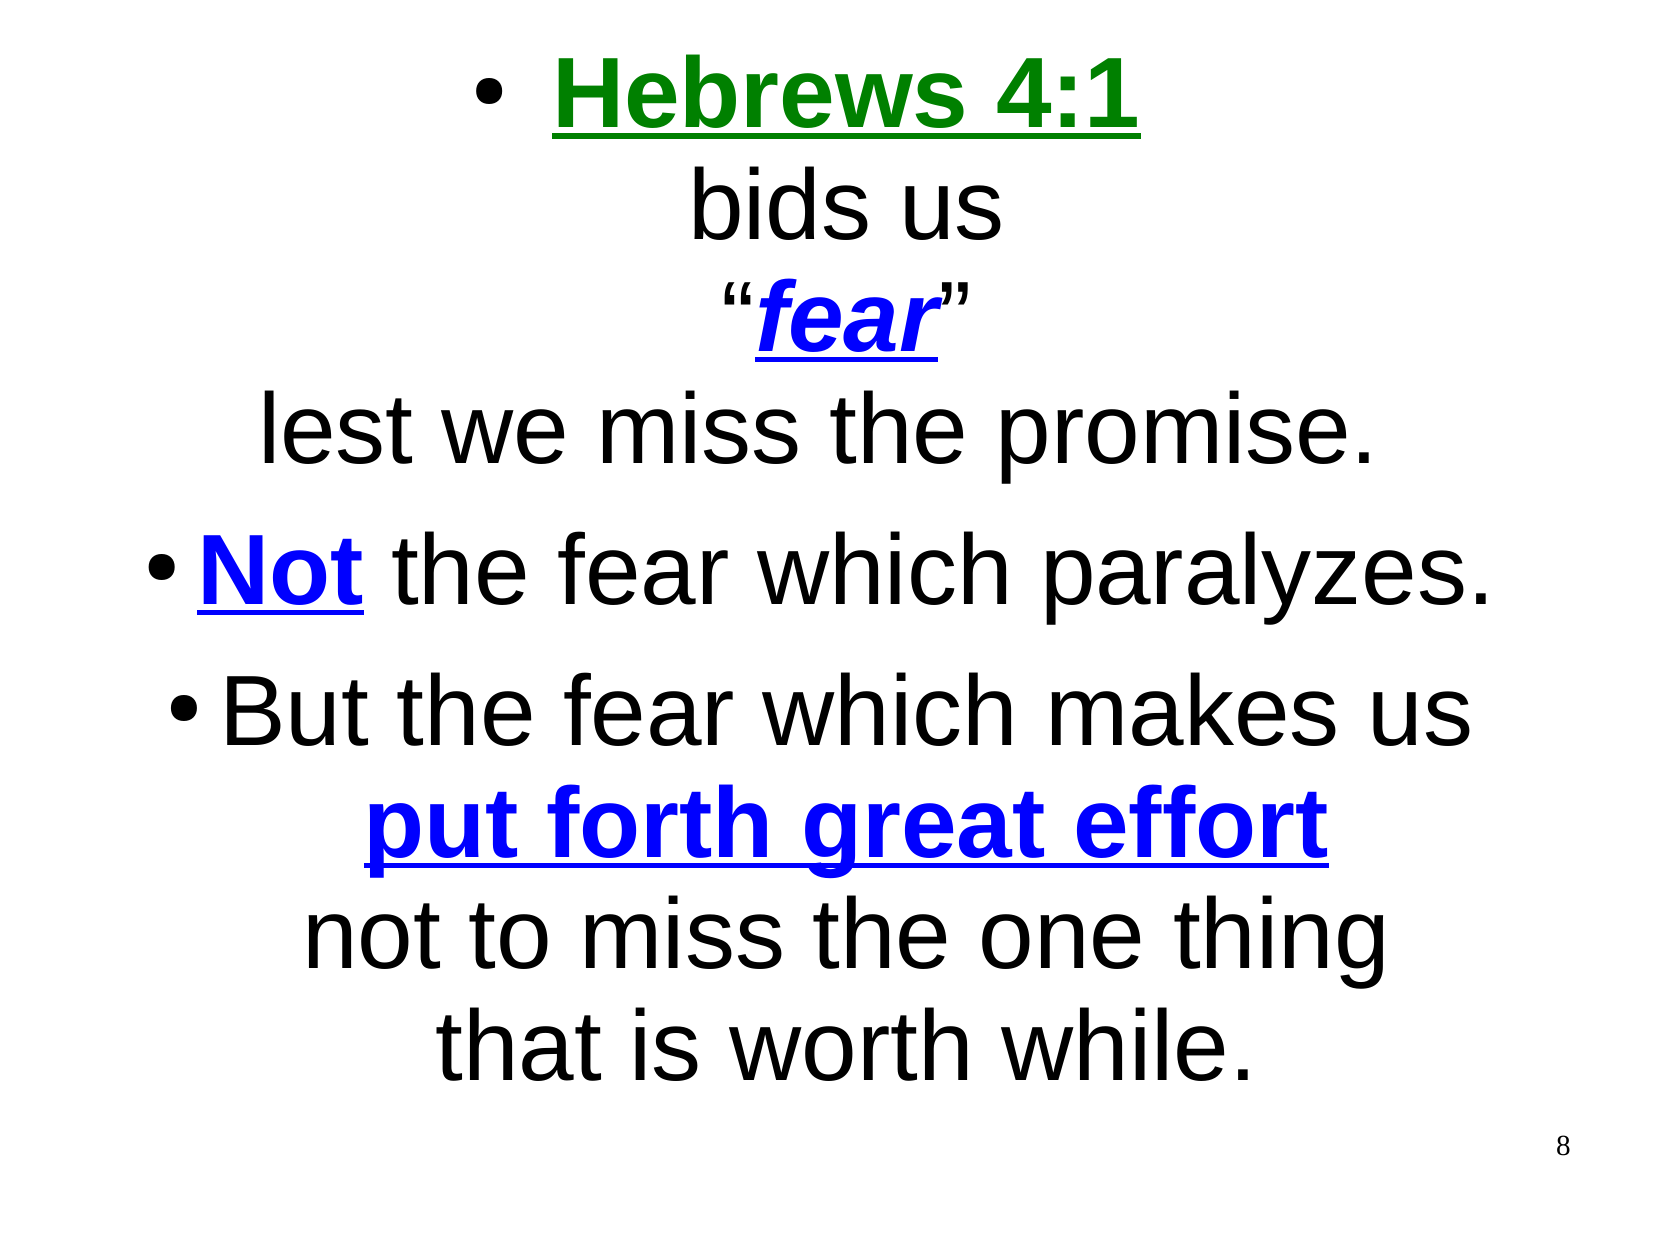

# Hebrews 4:1 bids us “fear” lest we miss the promise.
Not the fear which paralyzes.
But the fear which makes us
put forth great effort
not to miss the one thing
that is worth while.
8